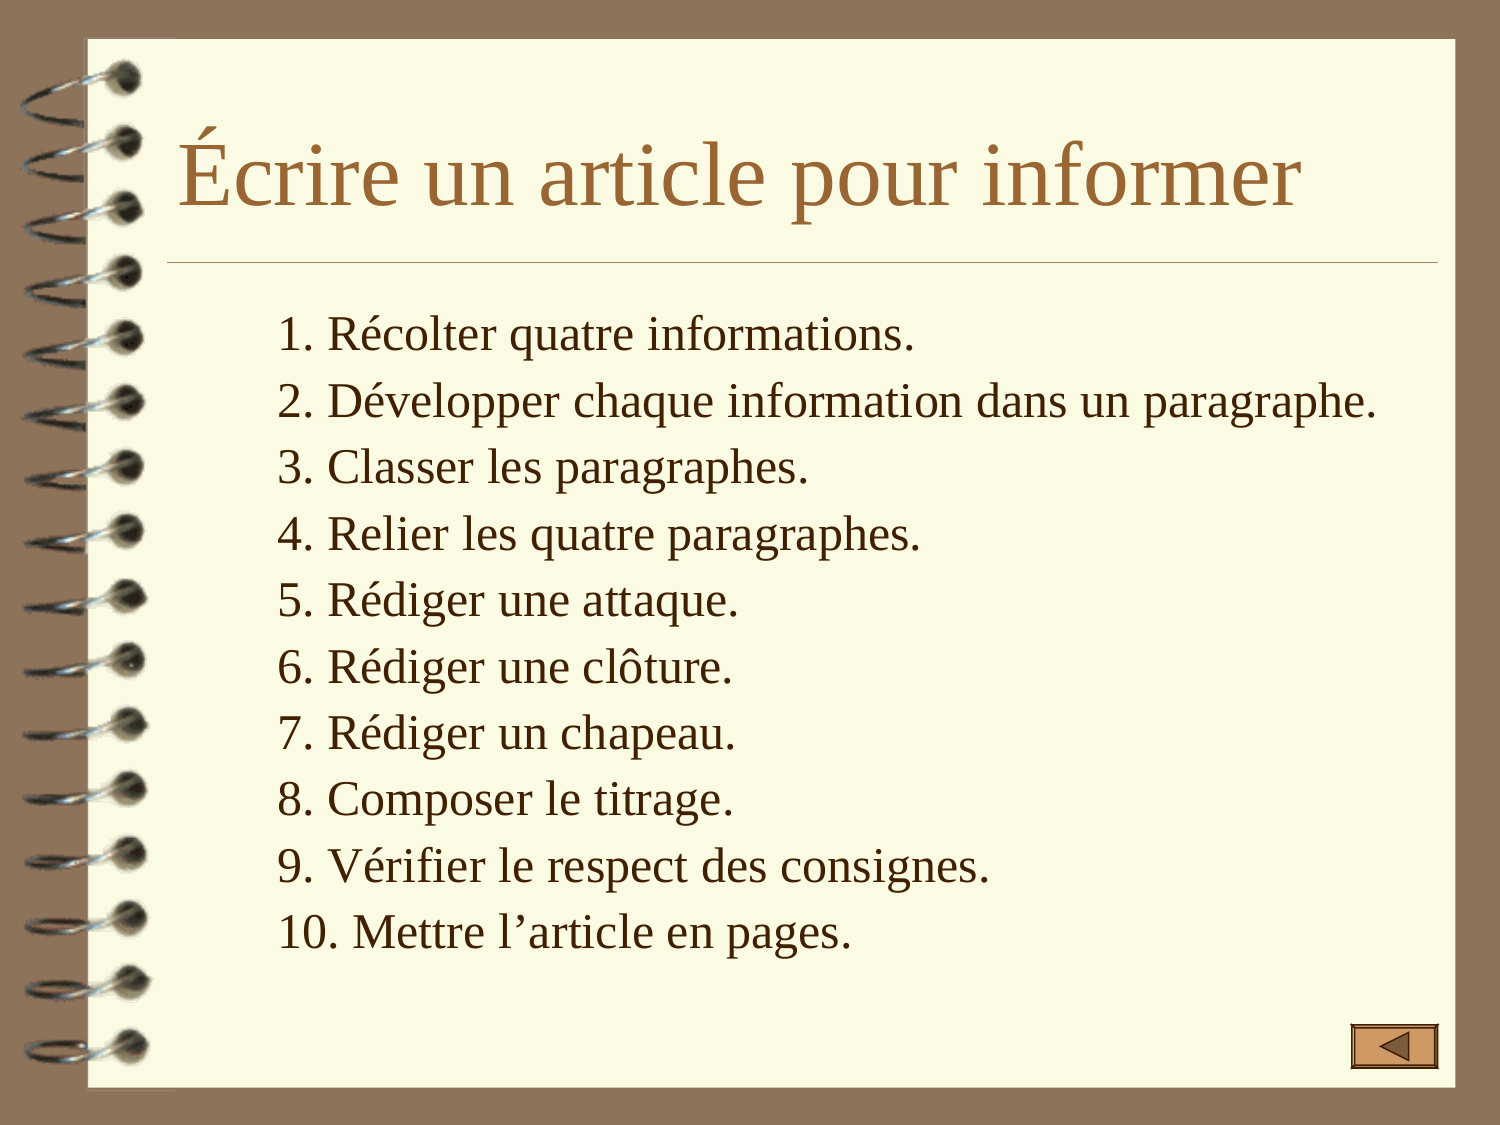

# Écrire un article pour informer
1. Récolter quatre informations.
2. Développer chaque information dans un paragraphe.
3. Classer les paragraphes.
4. Relier les quatre paragraphes.
5. Rédiger une attaque.
6. Rédiger une clôture.
7. Rédiger un chapeau.
8. Composer le titrage.
9. Vérifier le respect des consignes.
10. Mettre l’article en pages.